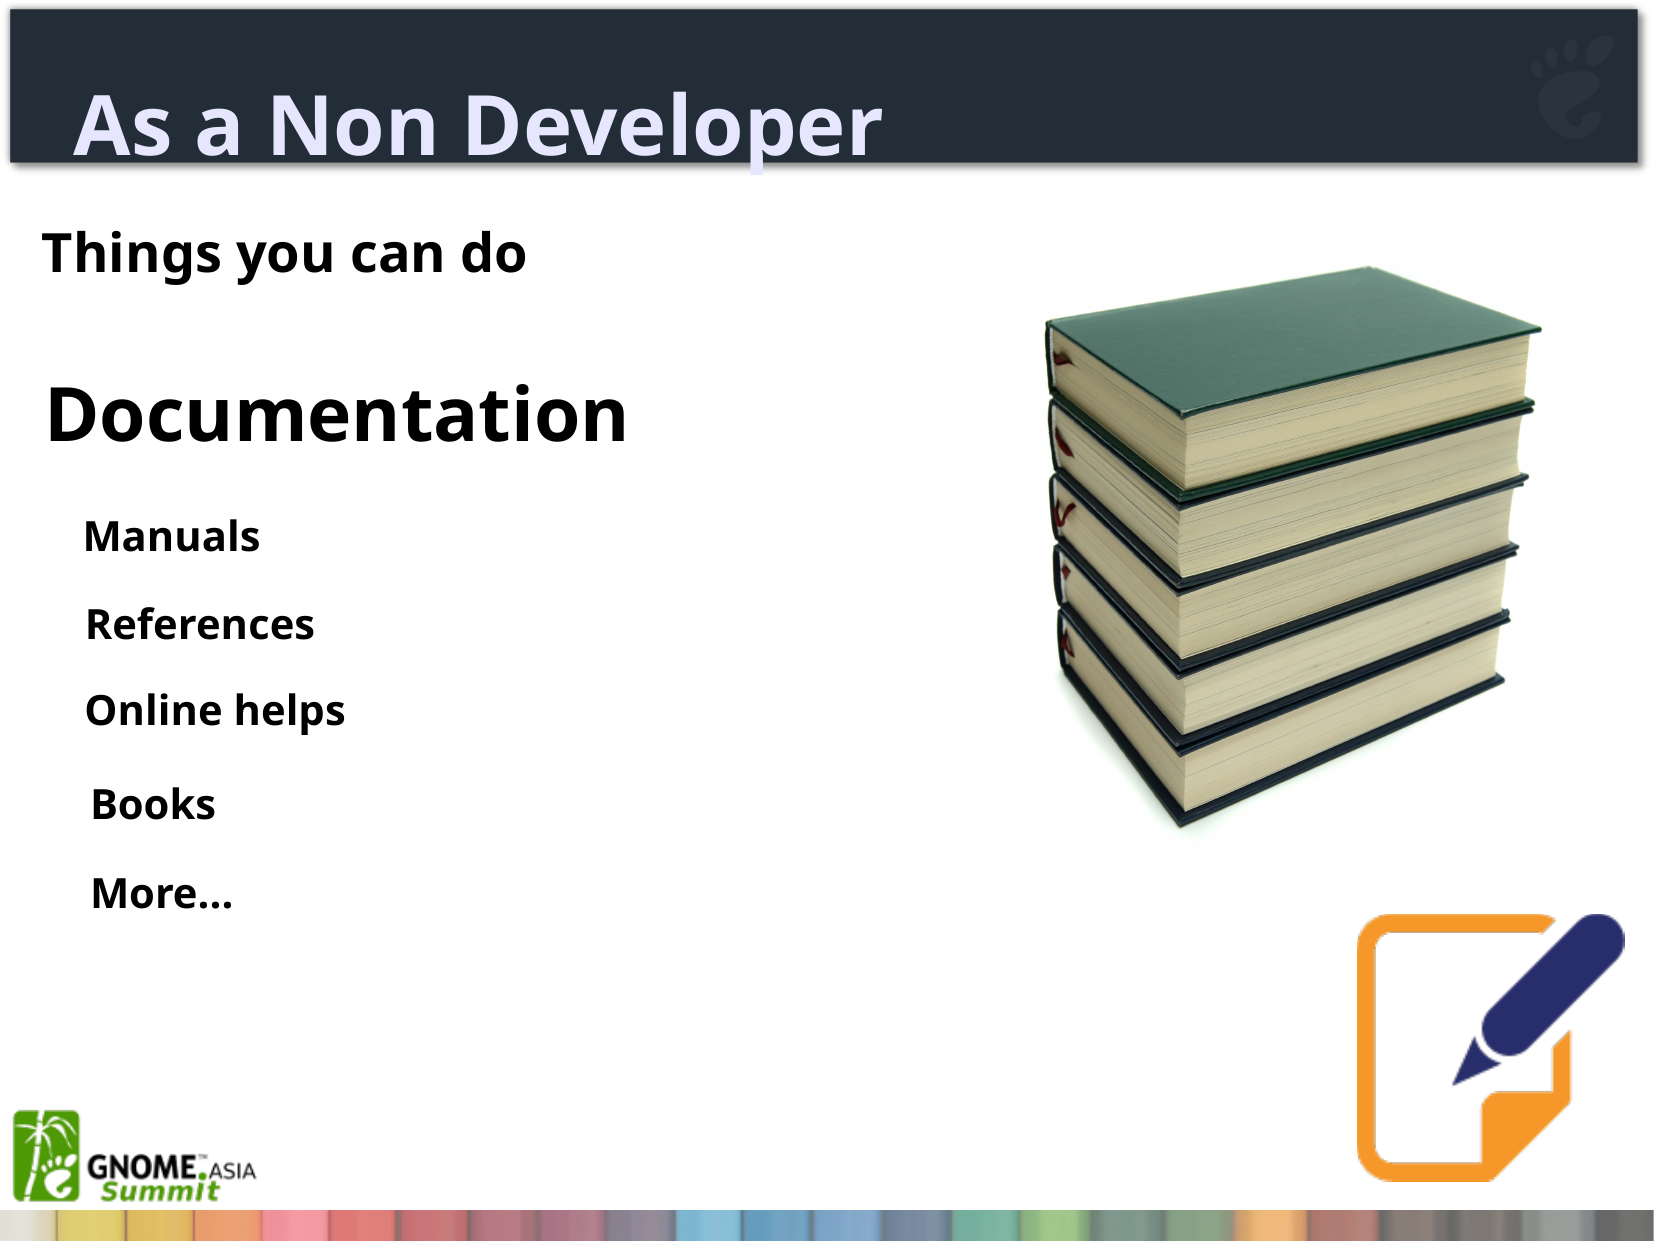

As a Non Developer
Things you can do
Documentation
Manuals
References
Online helps
Books
More...